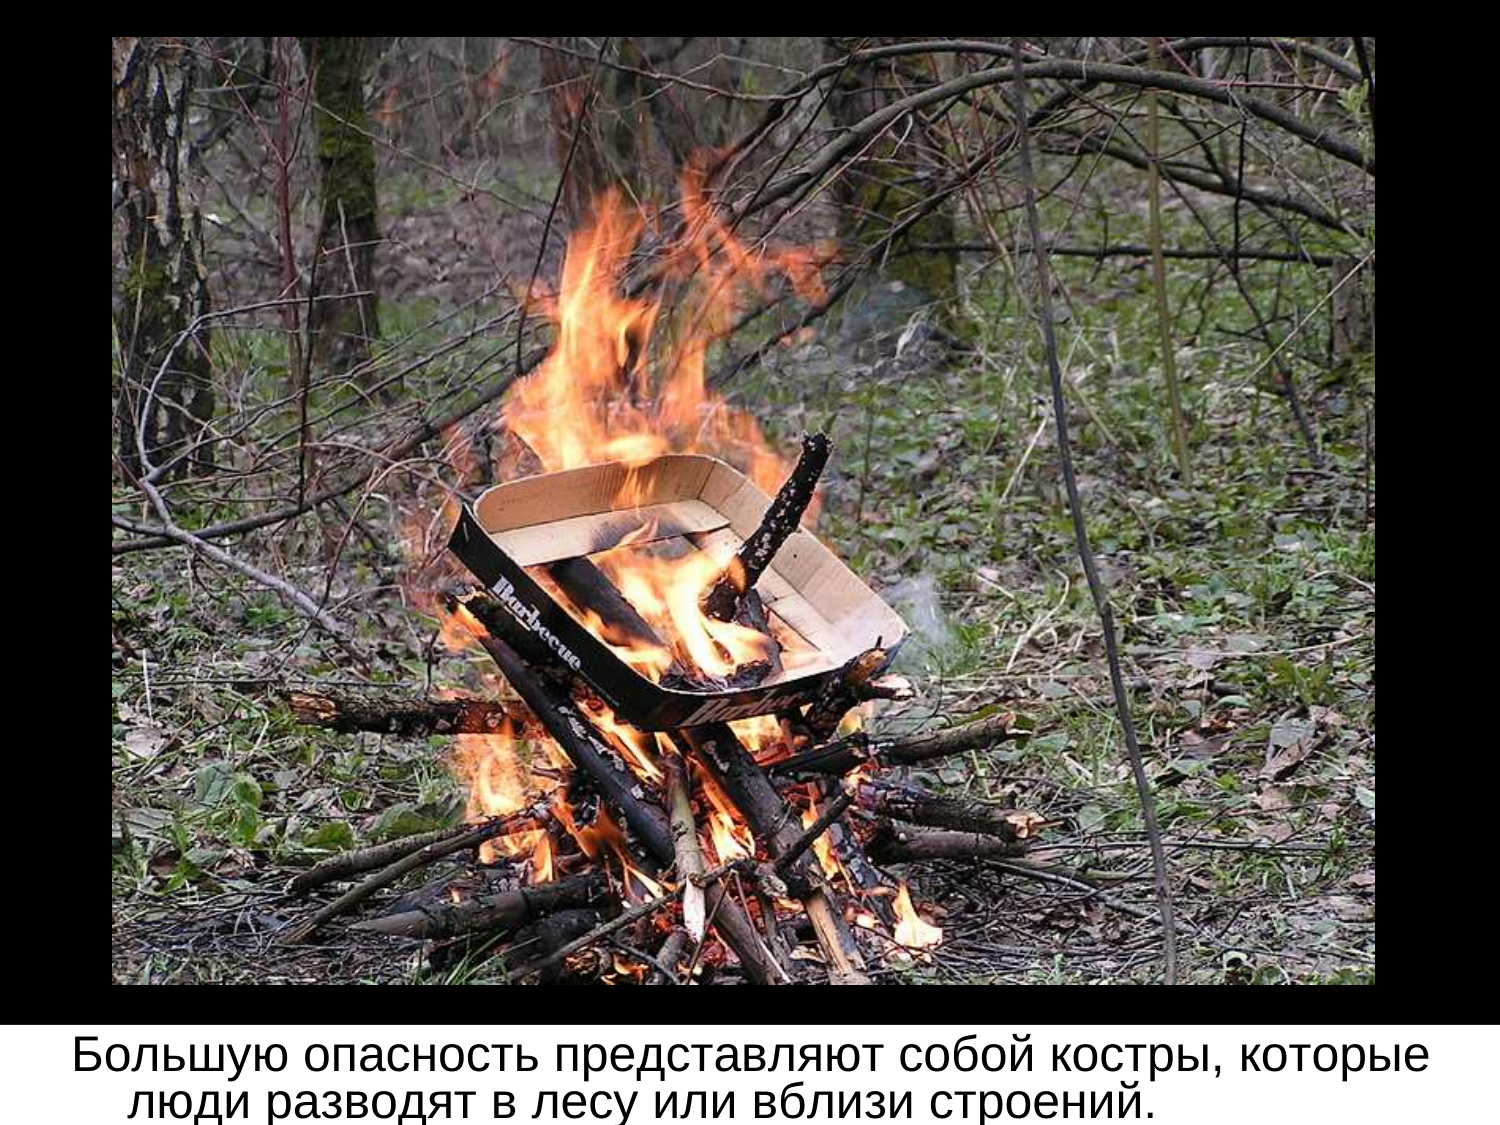

# Большую опасность представляют собой костры, которые люди разводят в лесу или вблизи строений.
Большую опасность представляют собой костры, которые люди разводят в лесу или вблизи строений.